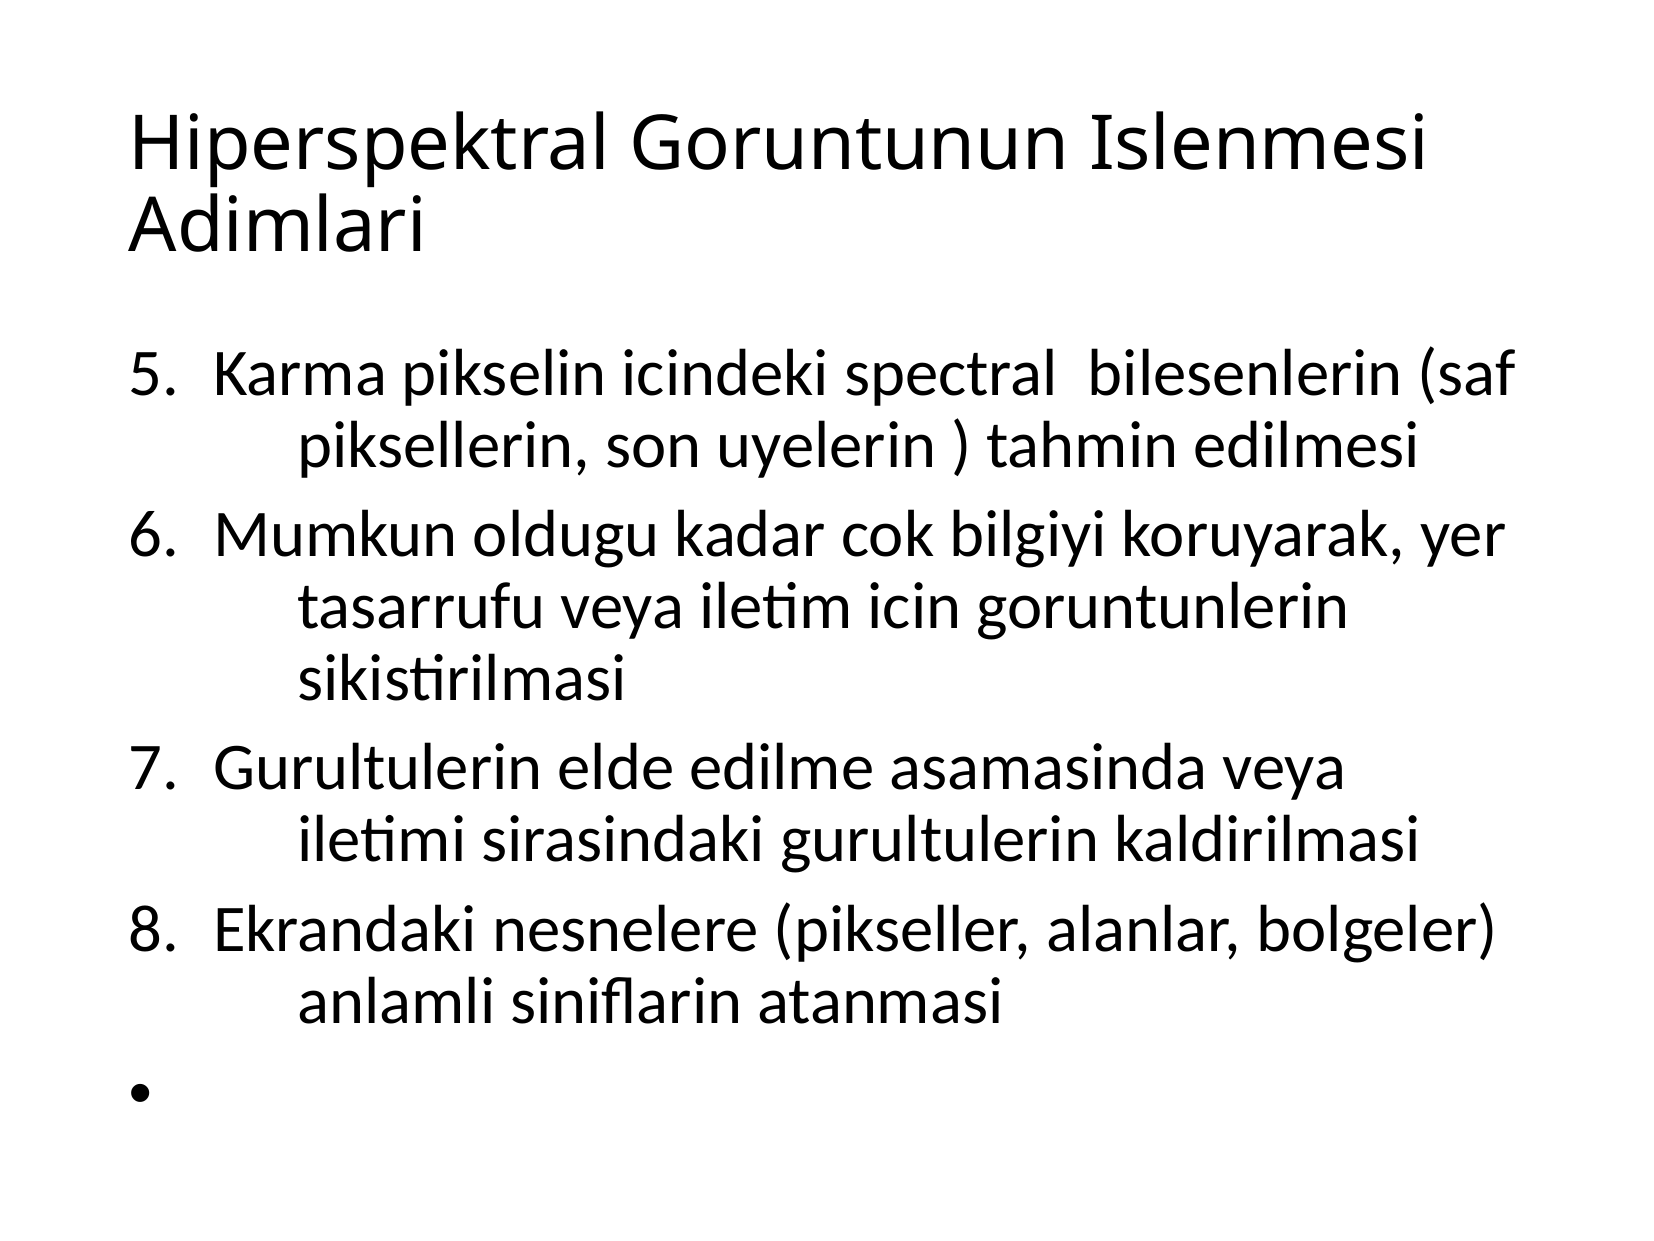

# Hiperspektral Goruntunun Islenmesi Adimlari
Karma pikselin icindeki spectral bilesenlerin (saf piksellerin, son uyelerin ) tahmin edilmesi
Mumkun oldugu kadar cok bilgiyi koruyarak, yer tasarrufu veya iletim icin goruntunlerin sikistirilmasi
Gurultulerin elde edilme asamasinda veya iletimi sirasindaki gurultulerin kaldirilmasi
Ekrandaki nesnelere (pikseller, alanlar, bolgeler) anlamli siniflarin atanmasi